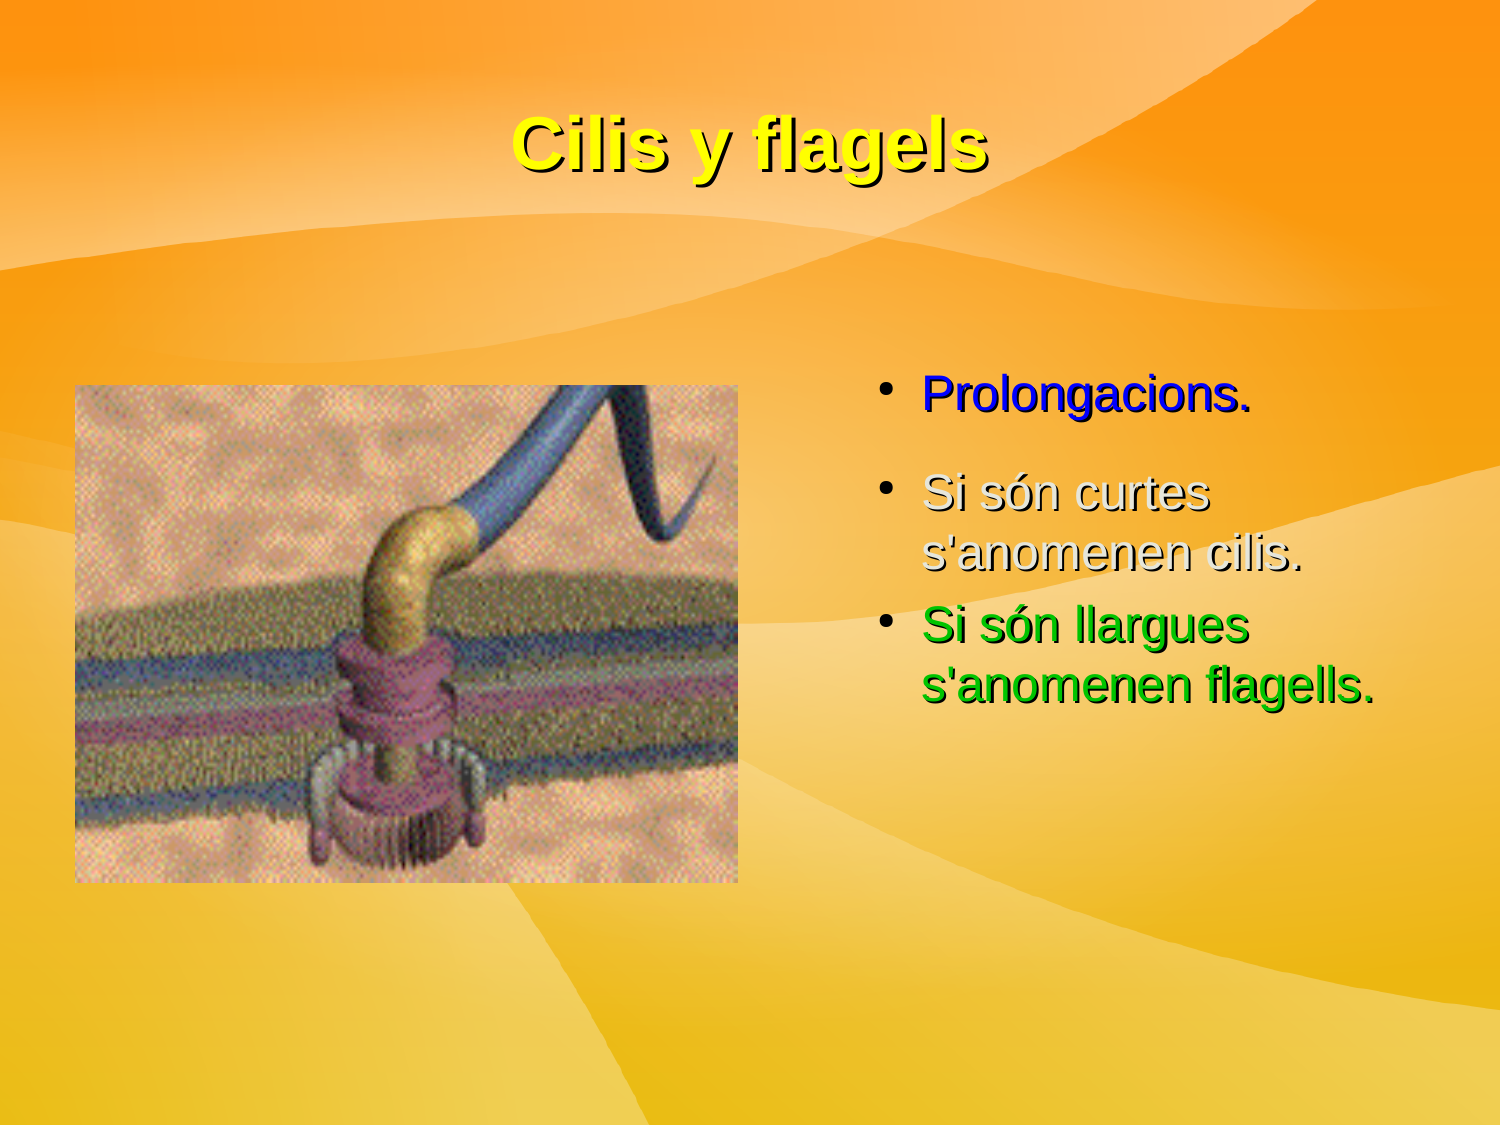

# Cilis y flagels
Prolongacions.
Si són curtes s'anomenen cilis.
Si són llargues s'anomenen flagells.